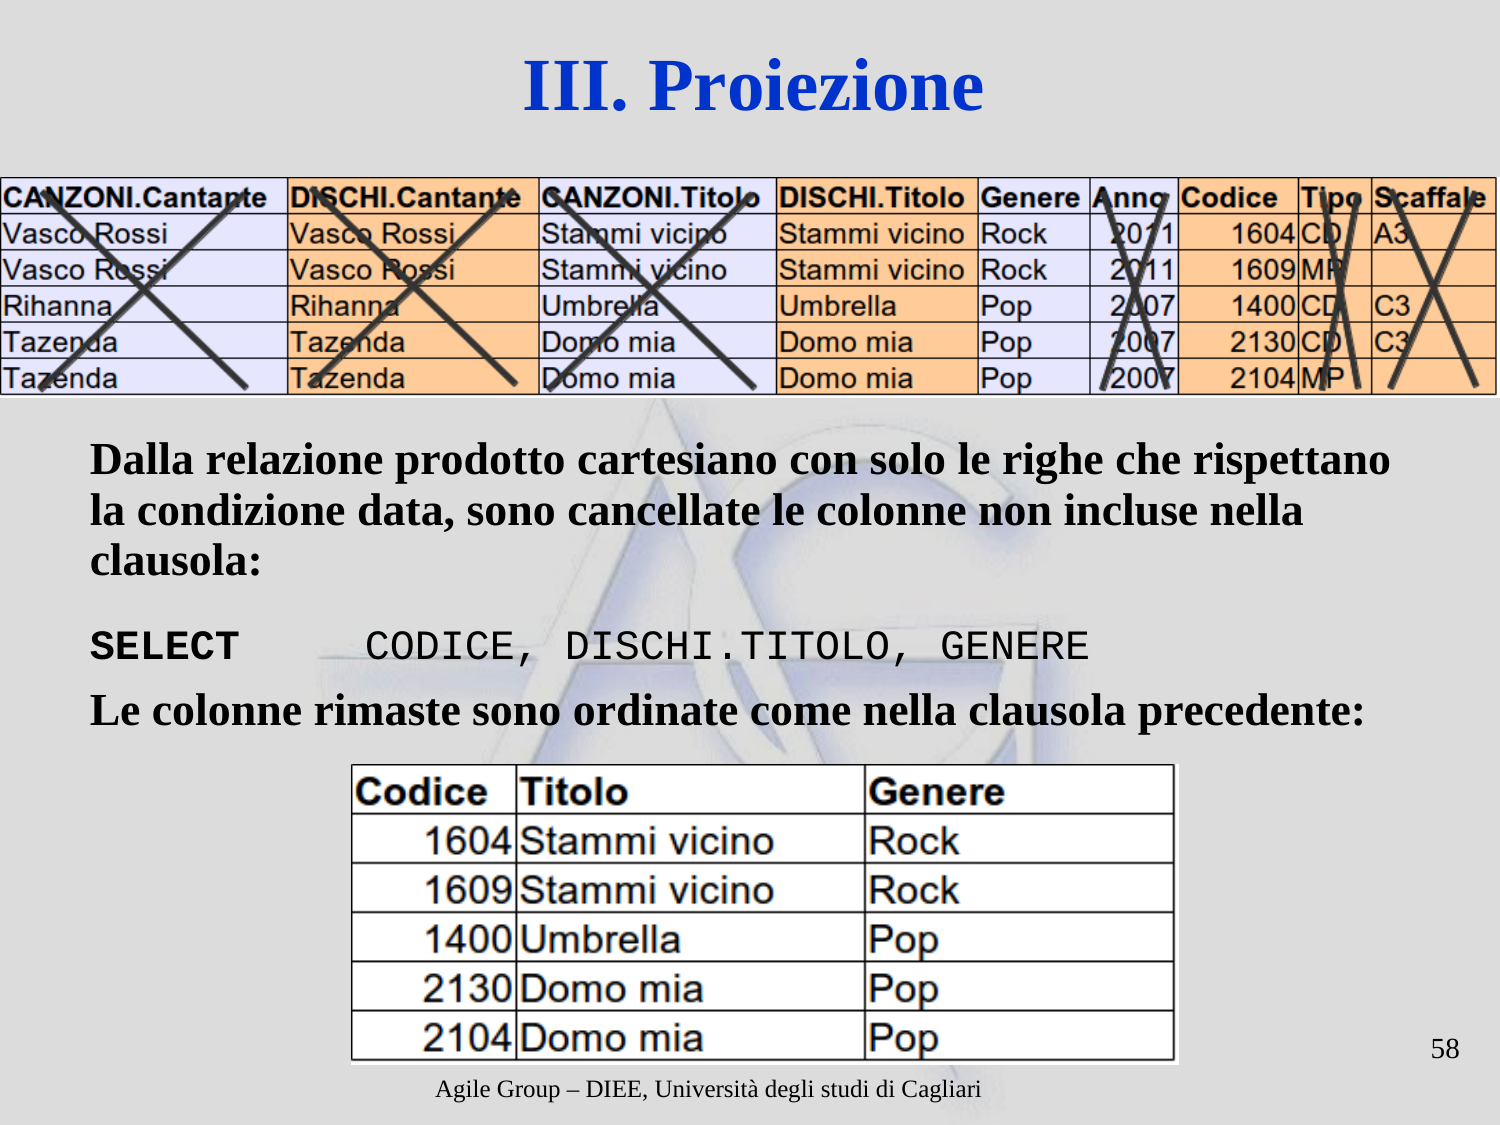

# III. Proiezione
Dalla relazione prodotto cartesiano con solo le righe che rispettano la condizione data, sono cancellate le colonne non incluse nella clausola:
SELECT CODICE, DISCHI.TITOLO, GENERE
Le colonne rimaste sono ordinate come nella clausola precedente:
58